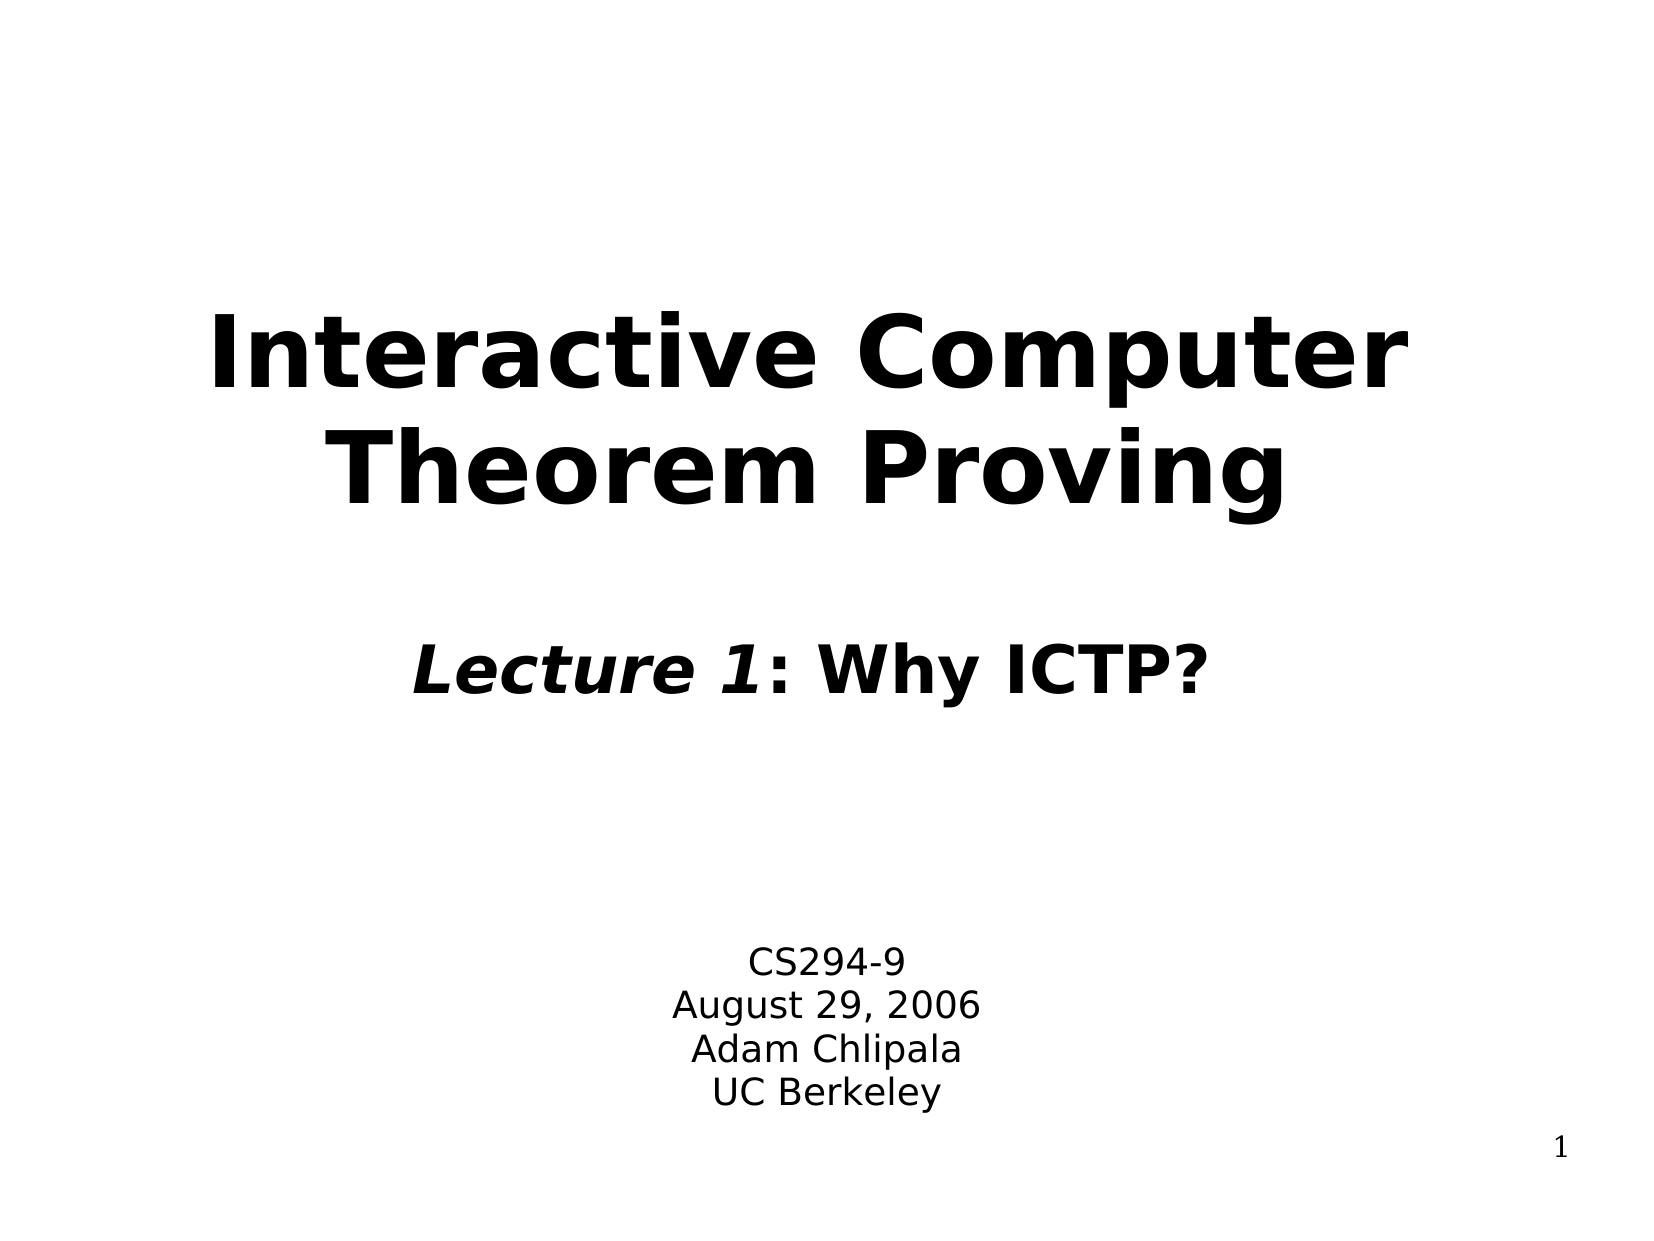

Interactive Computer
Theorem Proving
Lecture 1: Why ICTP?
CS294-9
August 29, 2006
Adam Chlipala
UC Berkeley
1